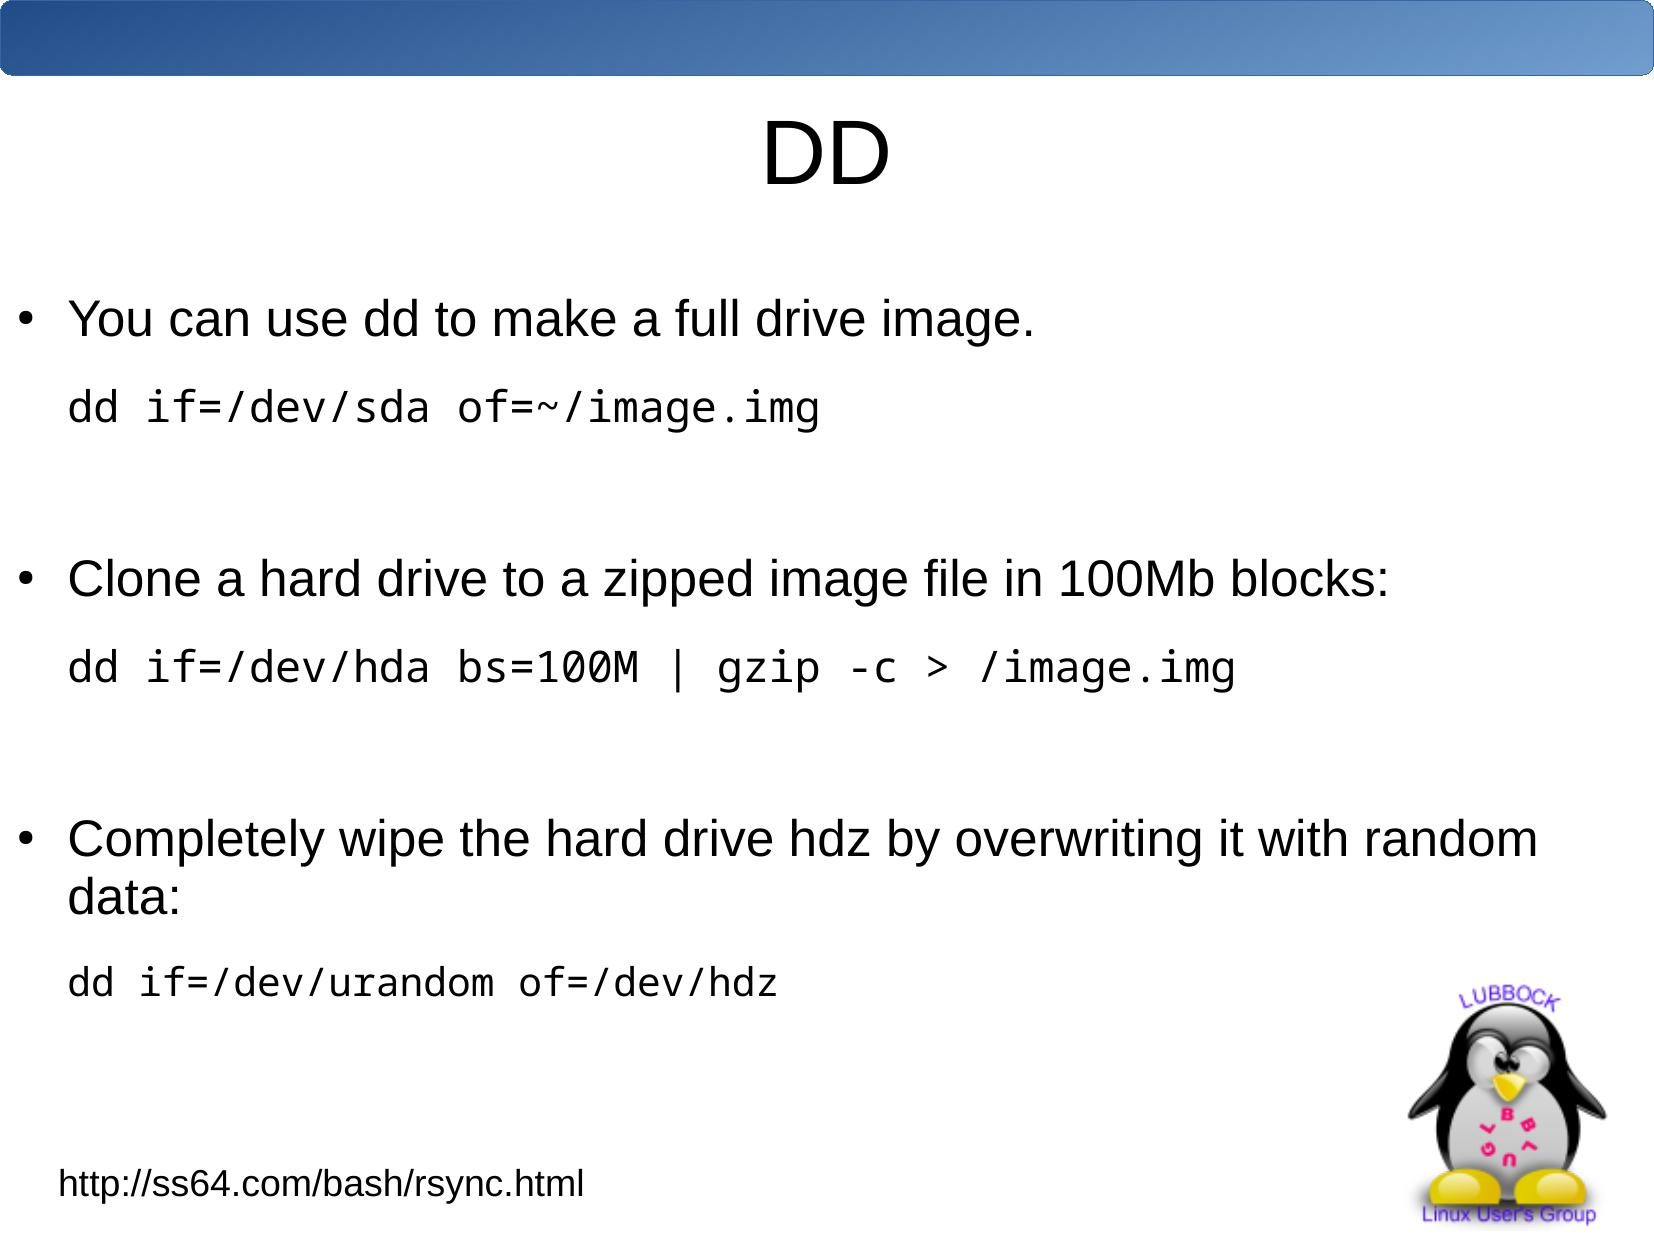

# DD
You can use dd to make a full drive image.
dd if=/dev/sda of=~/image.img
Clone a hard drive to a zipped image file in 100Mb blocks:
dd if=/dev/hda bs=100M | gzip -c > /image.img
Completely wipe the hard drive hdz by overwriting it with random data:
dd if=/dev/urandom of=/dev/hdz
http://ss64.com/bash/rsync.html